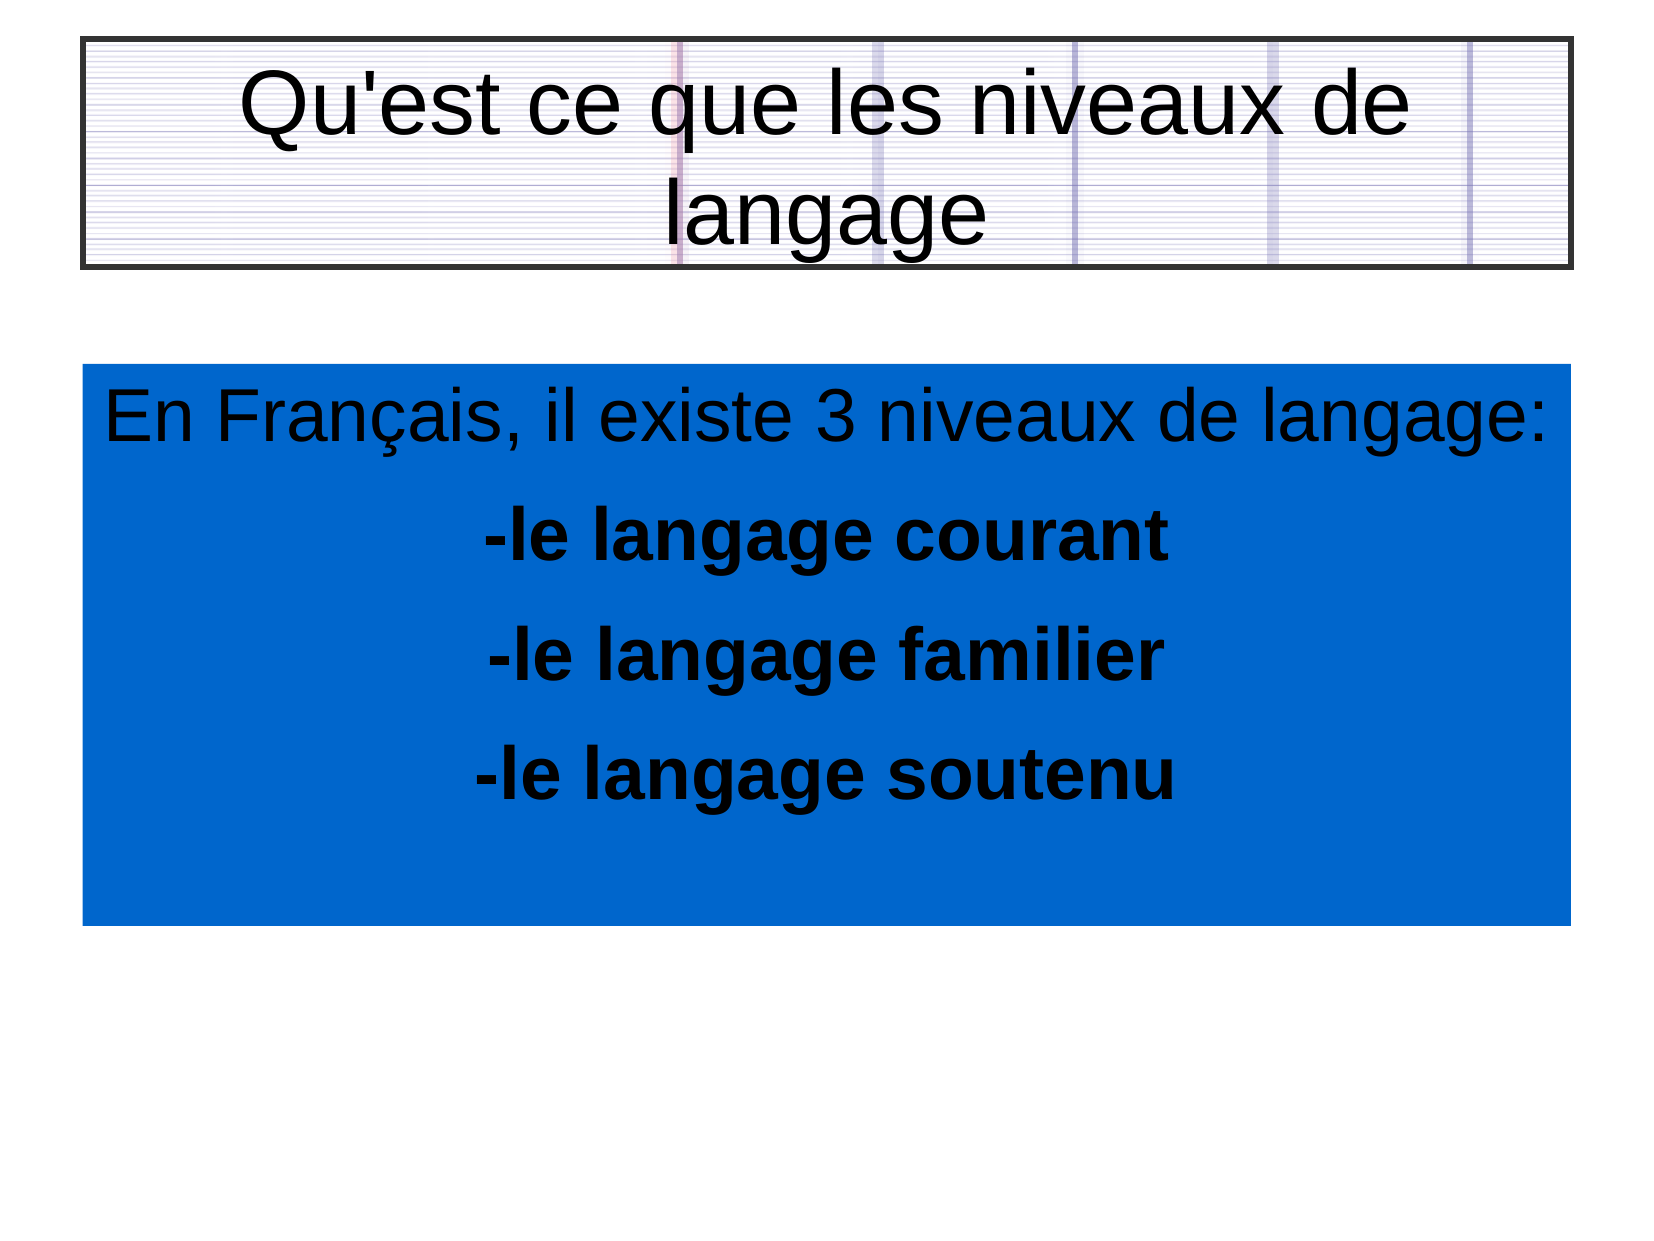

# Qu'est ce que les niveaux de langage
En Français, il existe 3 niveaux de langage:
-le langage courant
-le langage familier
-le langage soutenu